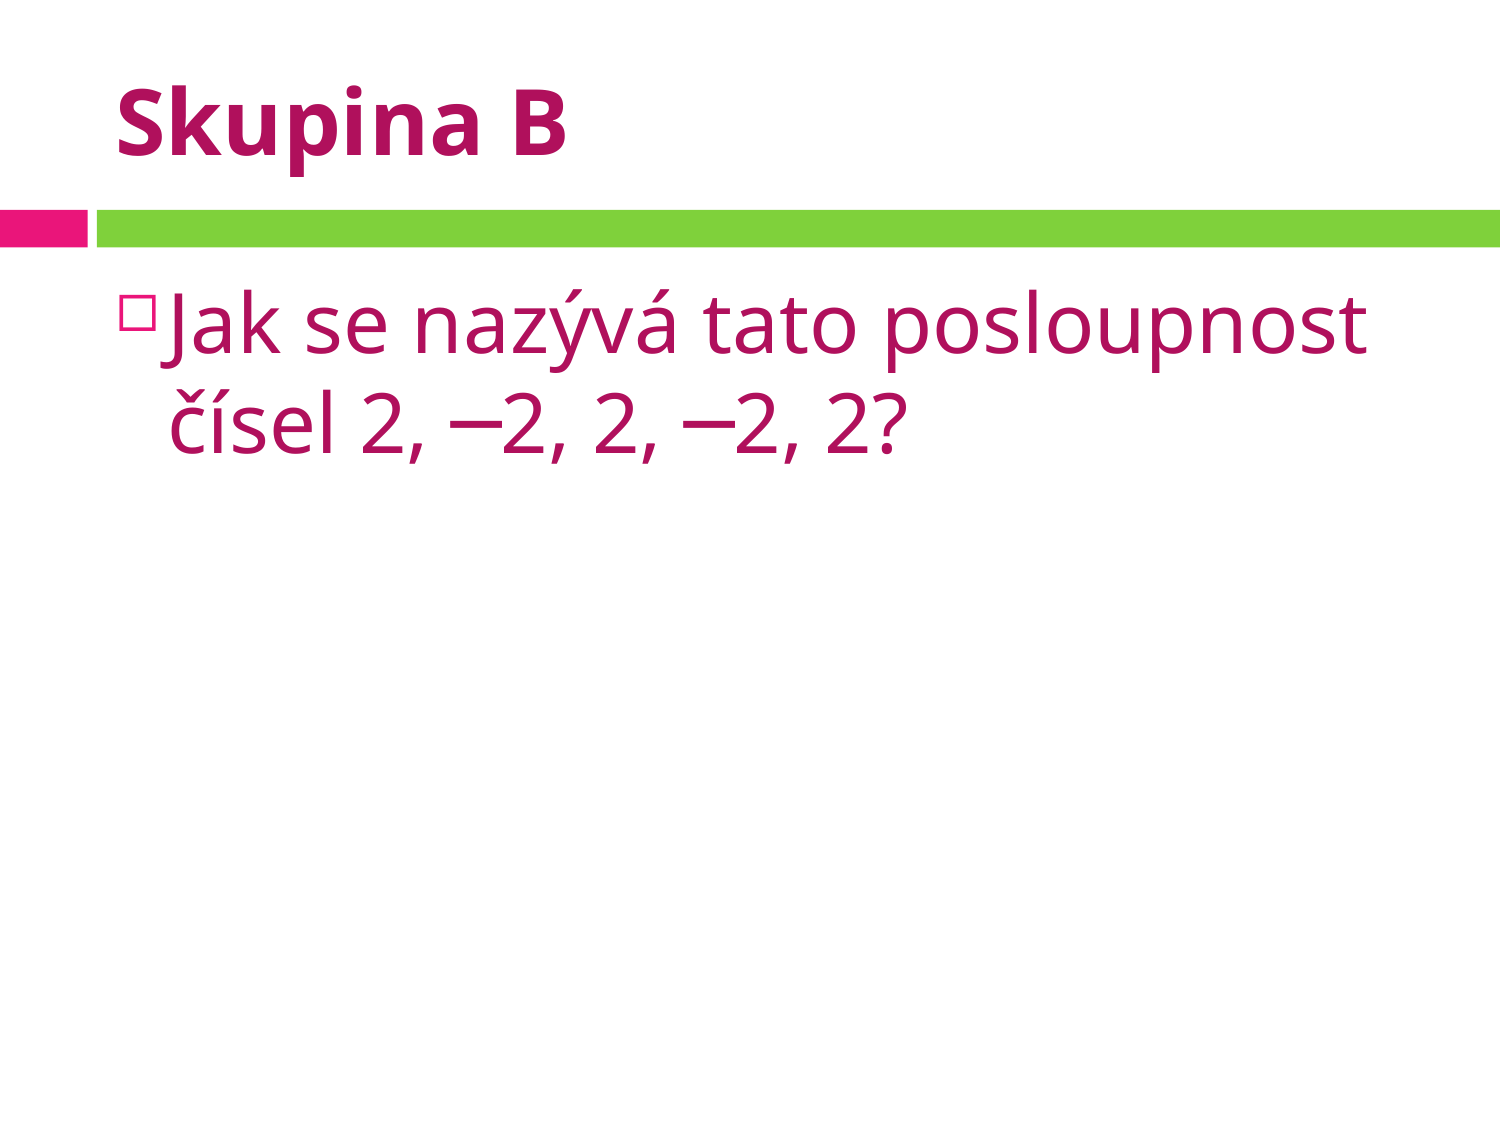

# Skupina B
Jak se nazývá tato posloupnost čísel 2, ─2, 2, ─2, 2?